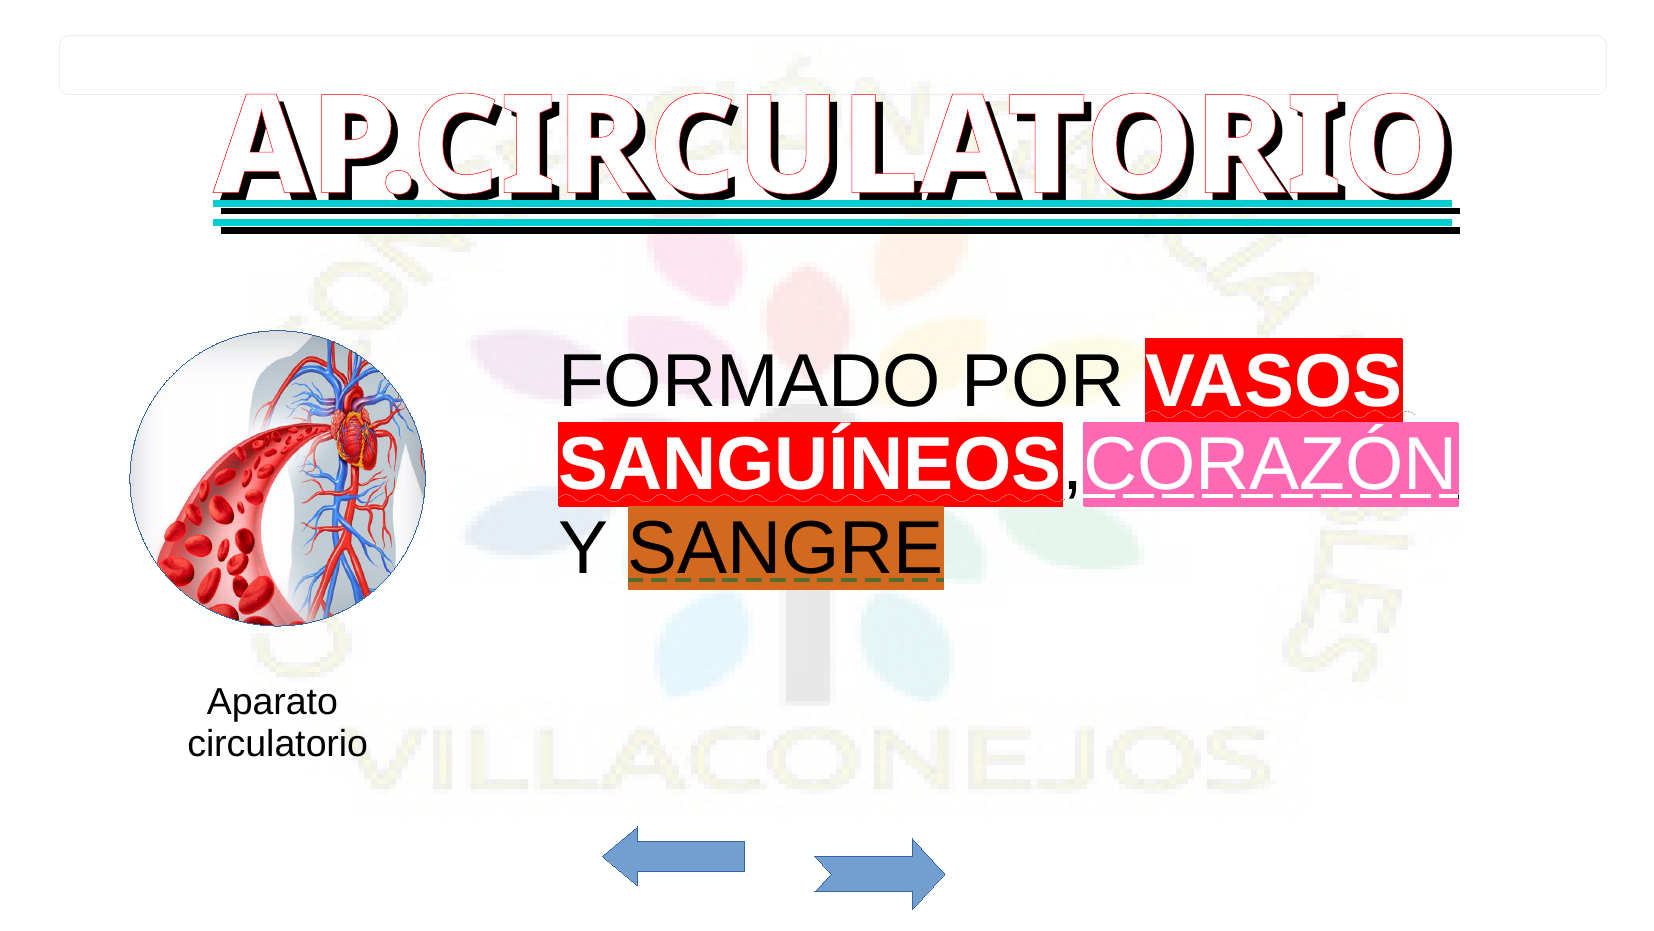

AP.CIRCULATORIO
FORMADO POR VASOS SANGUÍNEOS,CORAZÓN Y SANGRE
Aparato
circulatorio